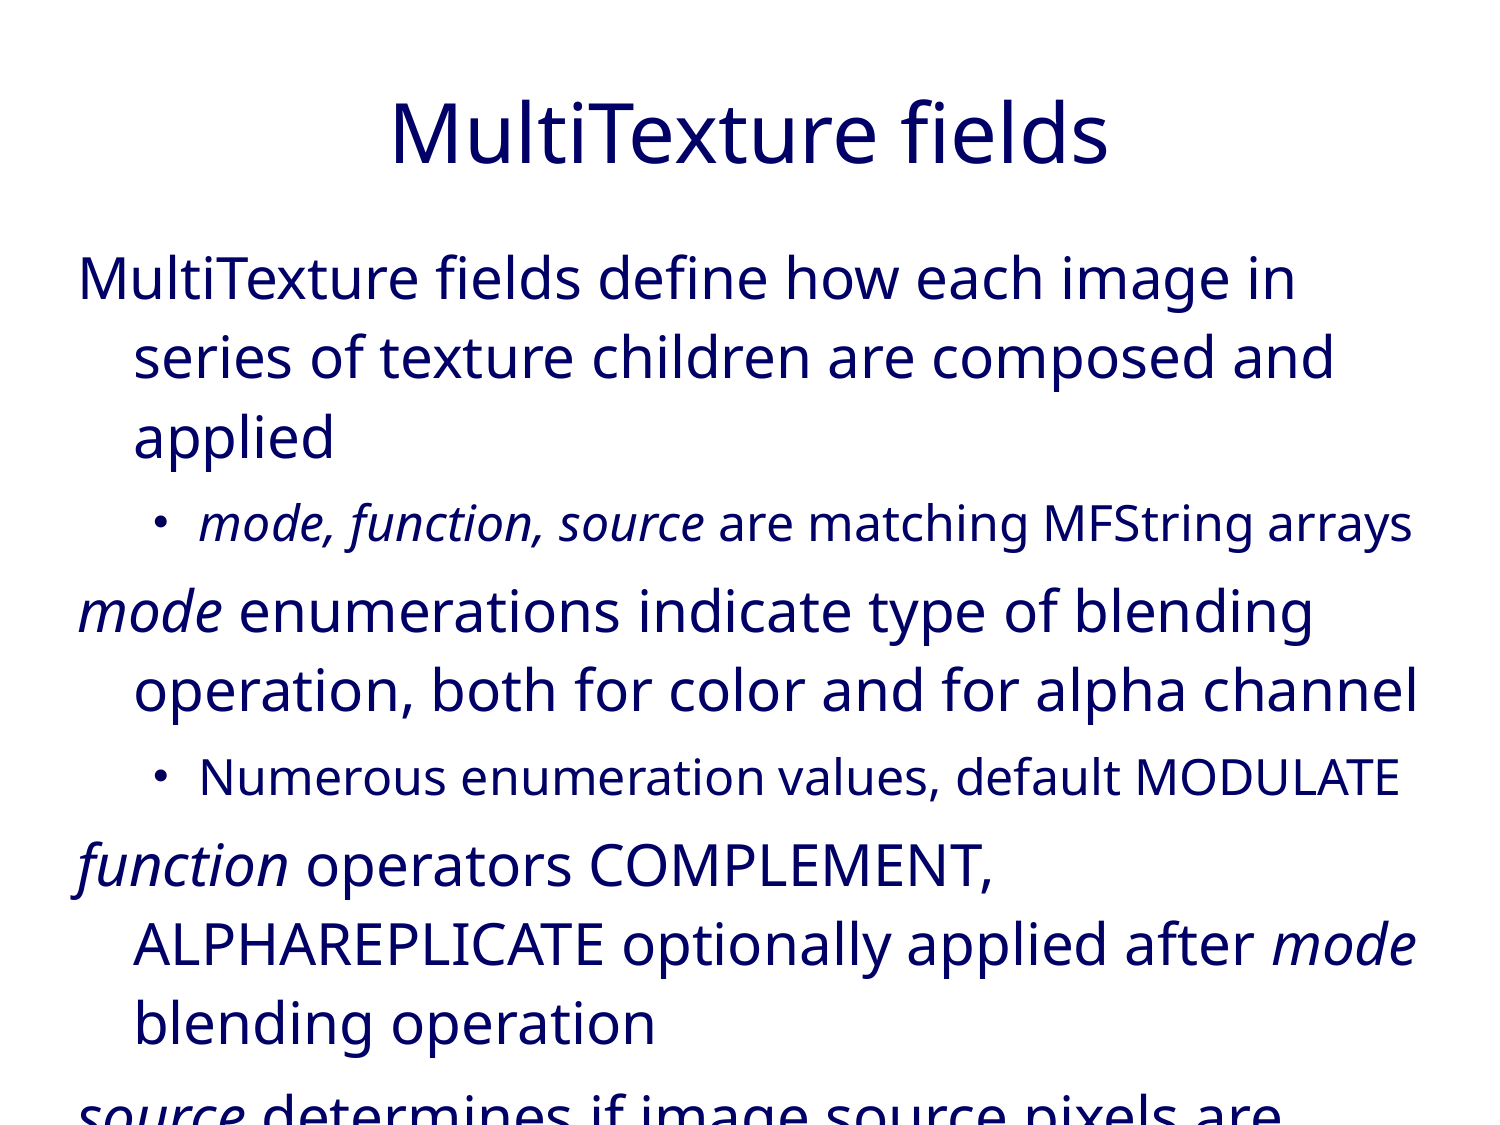

# MultiTexture fields
MultiTexture fields define how each image in series of texture children are composed and applied
mode, function, source are matching MFString arrays
mode enumerations indicate type of blending operation, both for color and for alpha channel
Numerous enumeration values, default MODULATE
function operators COMPLEMENT, ALPHAREPLICATE optionally applied after mode blending operation
source determines if image source pixels are treated as DIFFUSE, SPECULAR or multiplicative FACTOR
alpha, color define baseline (1-transparency), RGB